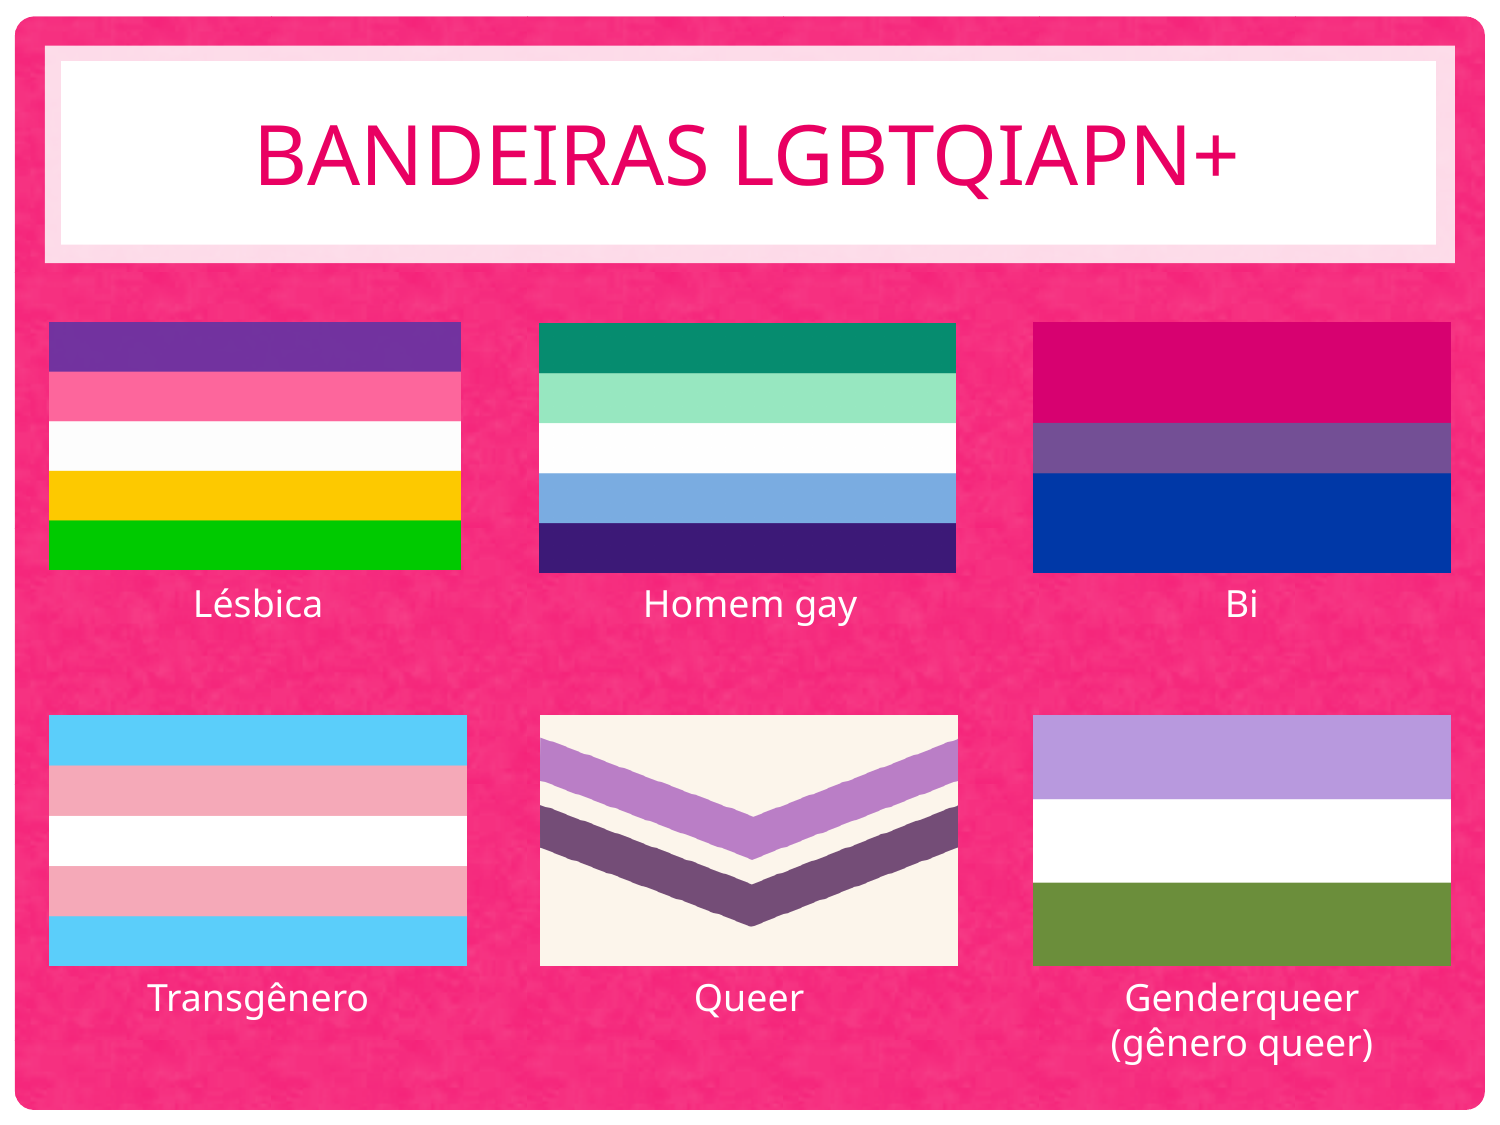

# Bandeiras LGBTQIAPN+
Lésbica
Homem gay
Bi
Transgênero
Queer
Genderqueer
(gênero queer)